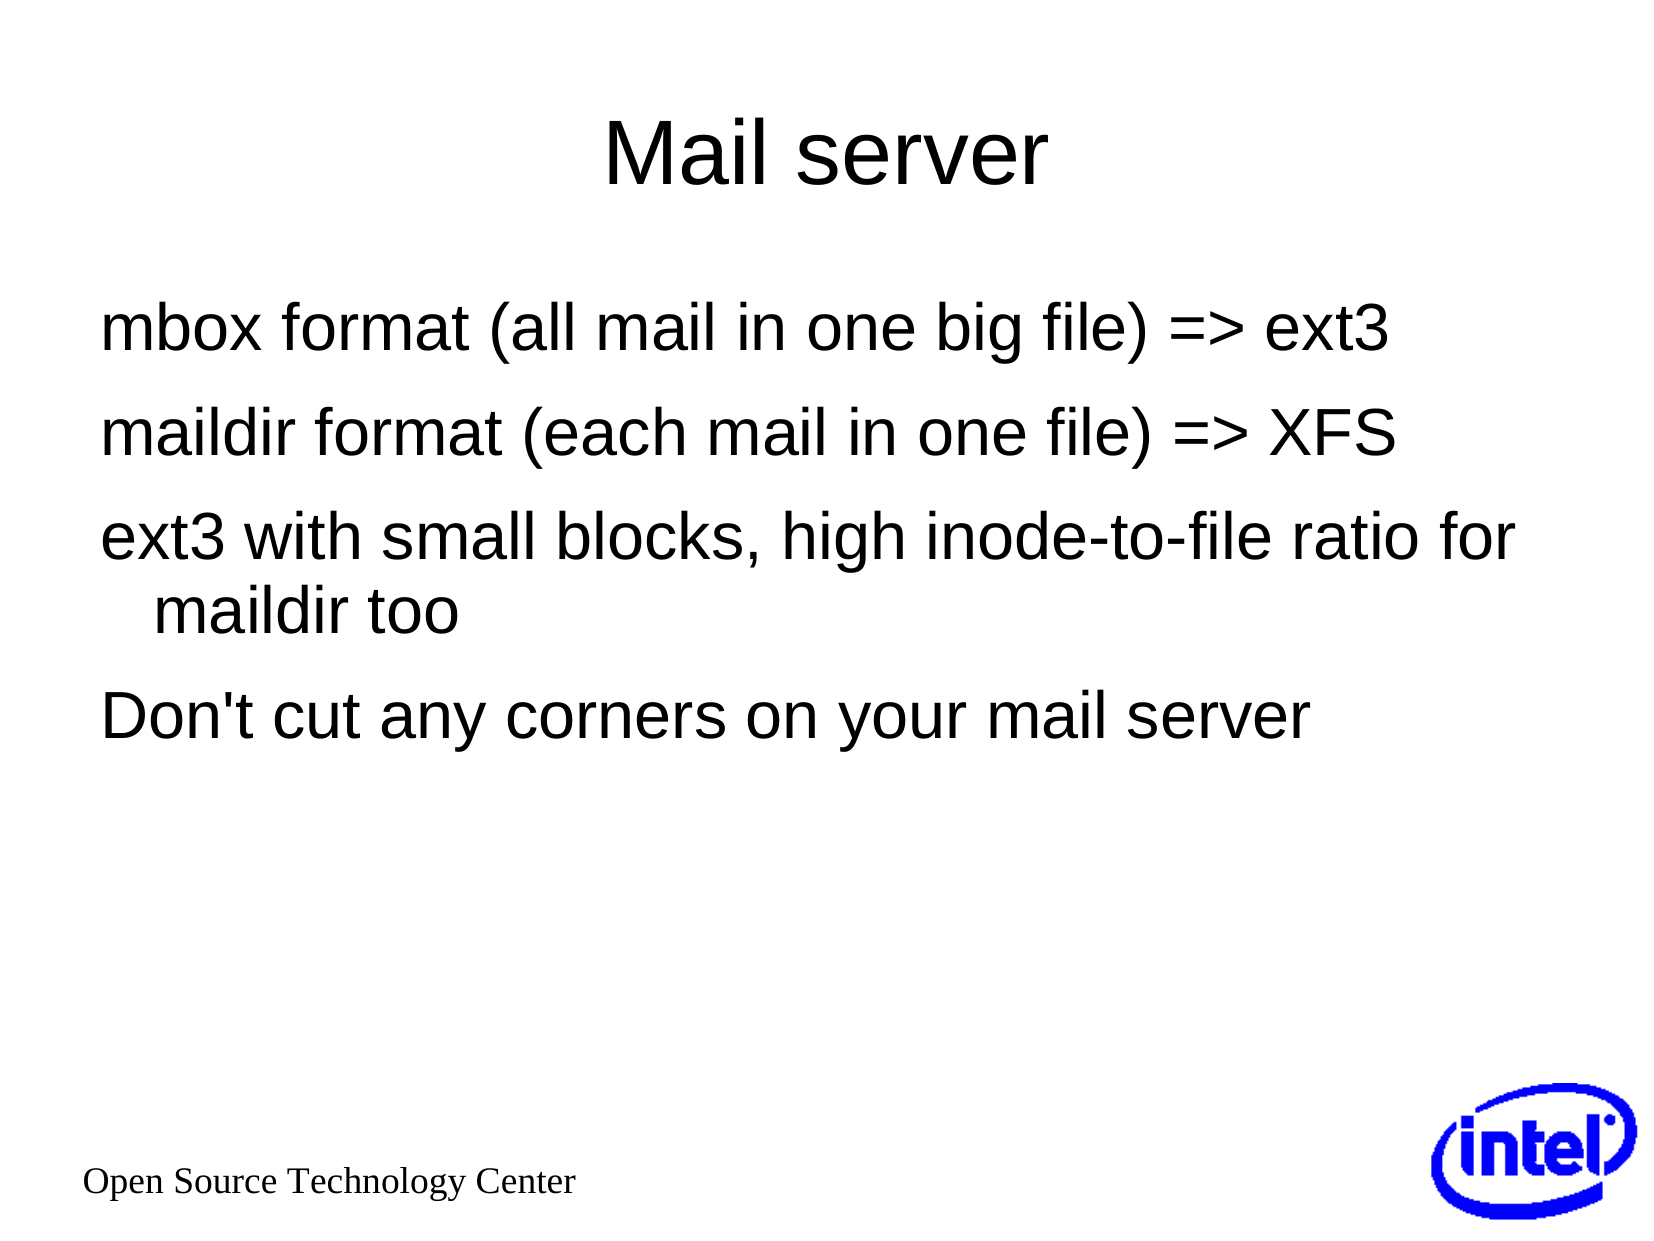

# Mail server
mbox format (all mail in one big file) => ext3
maildir format (each mail in one file) => XFS
ext3 with small blocks, high inode-to-file ratio for maildir too
Don't cut any corners on your mail server